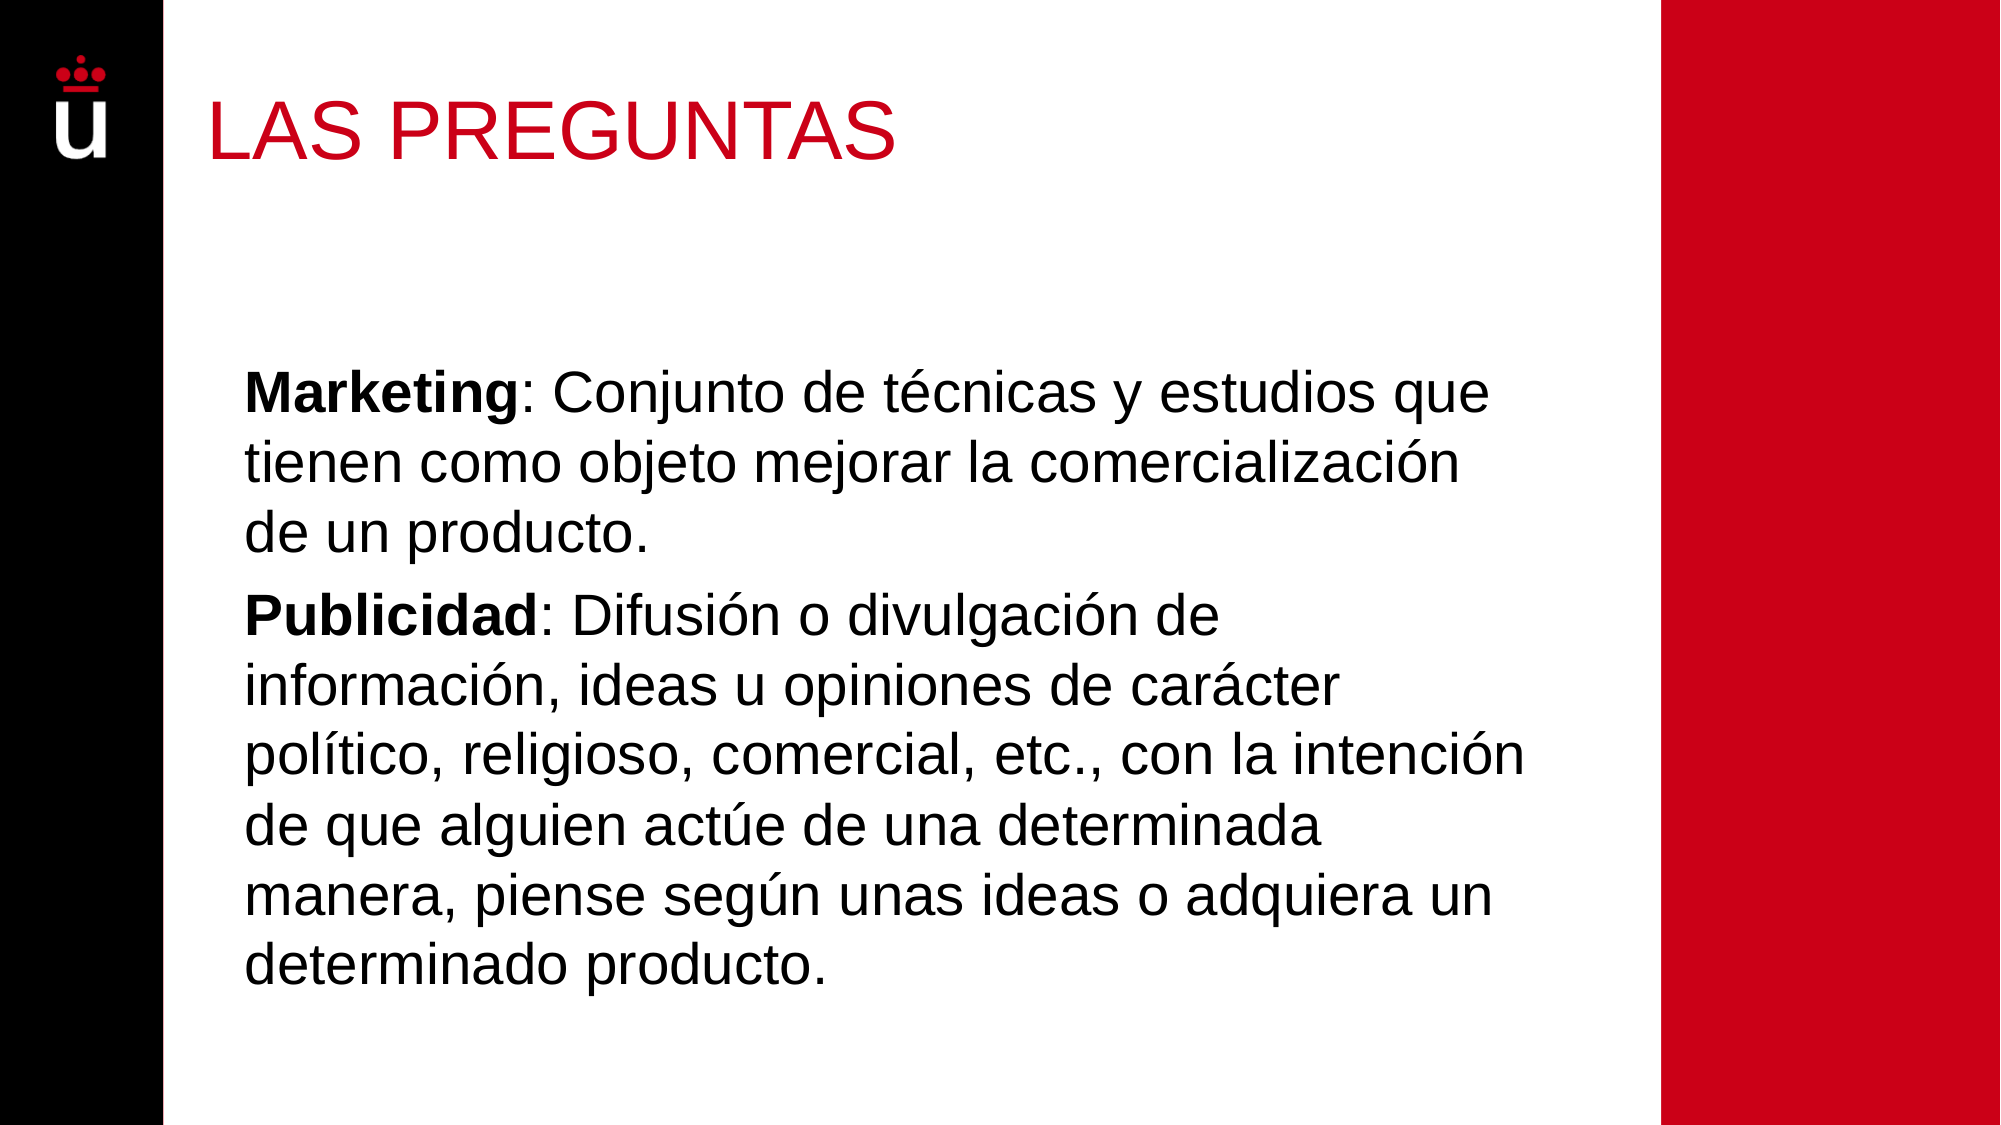

LAS PREGUNTAS
# Marketing: Conjunto de técnicas y estudios que tienen como objeto mejorar la comercialización de un producto.
Publicidad: Difusión o divulgación de información, ideas u opiniones de carácter político, religioso, comercial, etc., con la intención de que alguien actúe de una determinada manera, piense según unas ideas o adquiera un determinado producto.